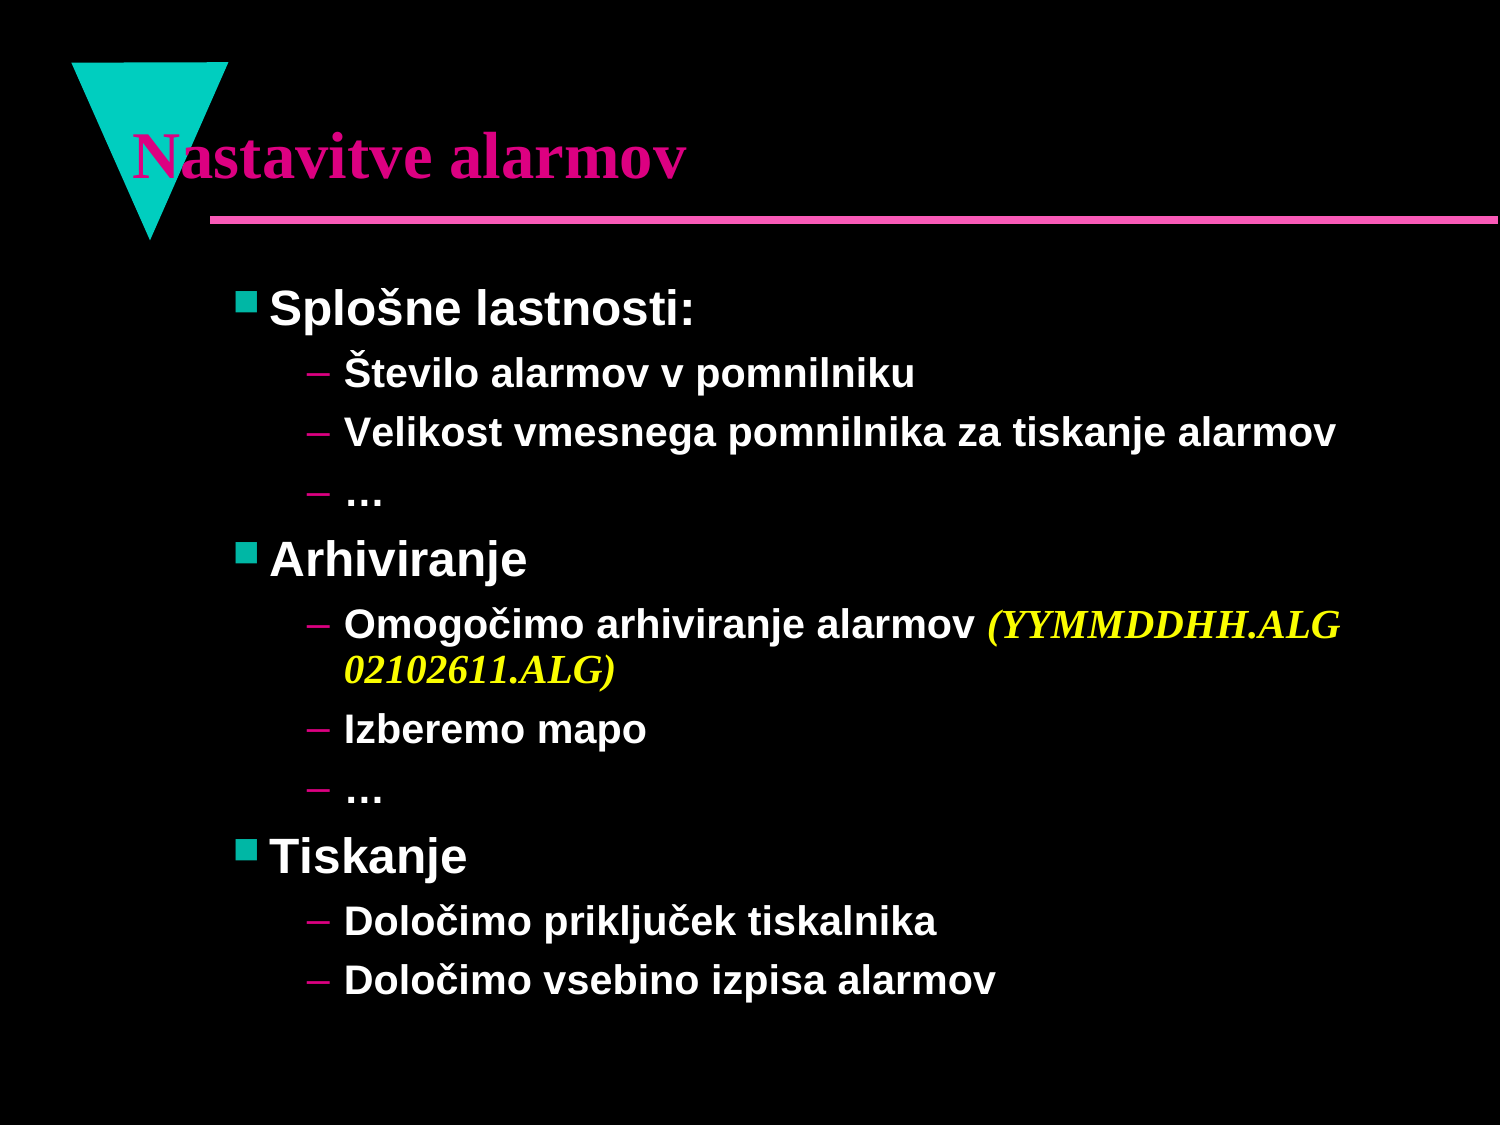

# Nastavitve alarmov
Splošne lastnosti:
Število alarmov v pomnilniku
Velikost vmesnega pomnilnika za tiskanje alarmov
…
Arhiviranje
Omogočimo arhiviranje alarmov (YYMMDDHH.ALG 02102611.ALG)
Izberemo mapo
…
Tiskanje
Določimo priključek tiskalnika
Določimo vsebino izpisa alarmov
RVP2
Alarmi in Dogodki
30